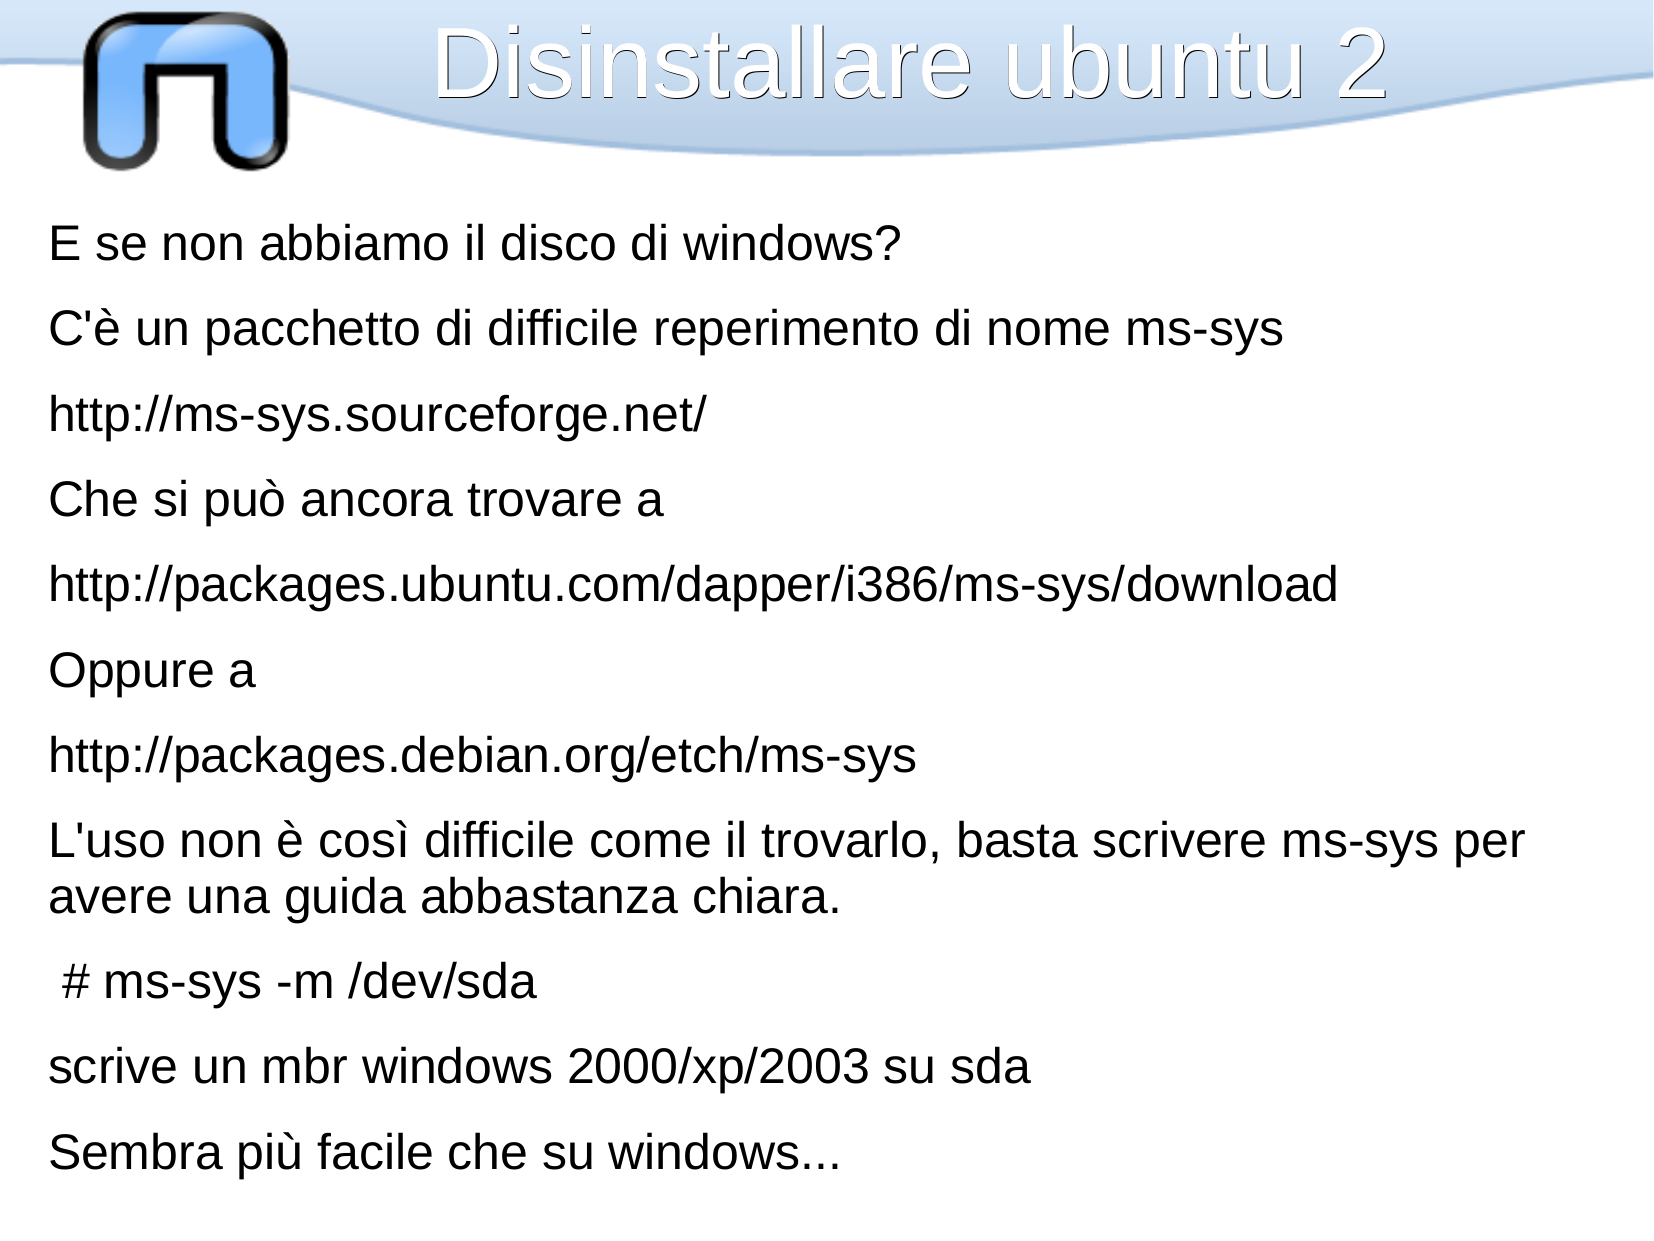

Disinstallare ubuntu 2
# E se non abbiamo il disco di windows?
C'è un pacchetto di difficile reperimento di nome ms-sys
http://ms-sys.sourceforge.net/
Che si può ancora trovare a
http://packages.ubuntu.com/dapper/i386/ms-sys/download
Oppure a
http://packages.debian.org/etch/ms-sys
L'uso non è così difficile come il trovarlo, basta scrivere ms-sys per avere una guida abbastanza chiara.
 # ms-sys -m /dev/sda
scrive un mbr windows 2000/xp/2003 su sda
Sembra più facile che su windows...